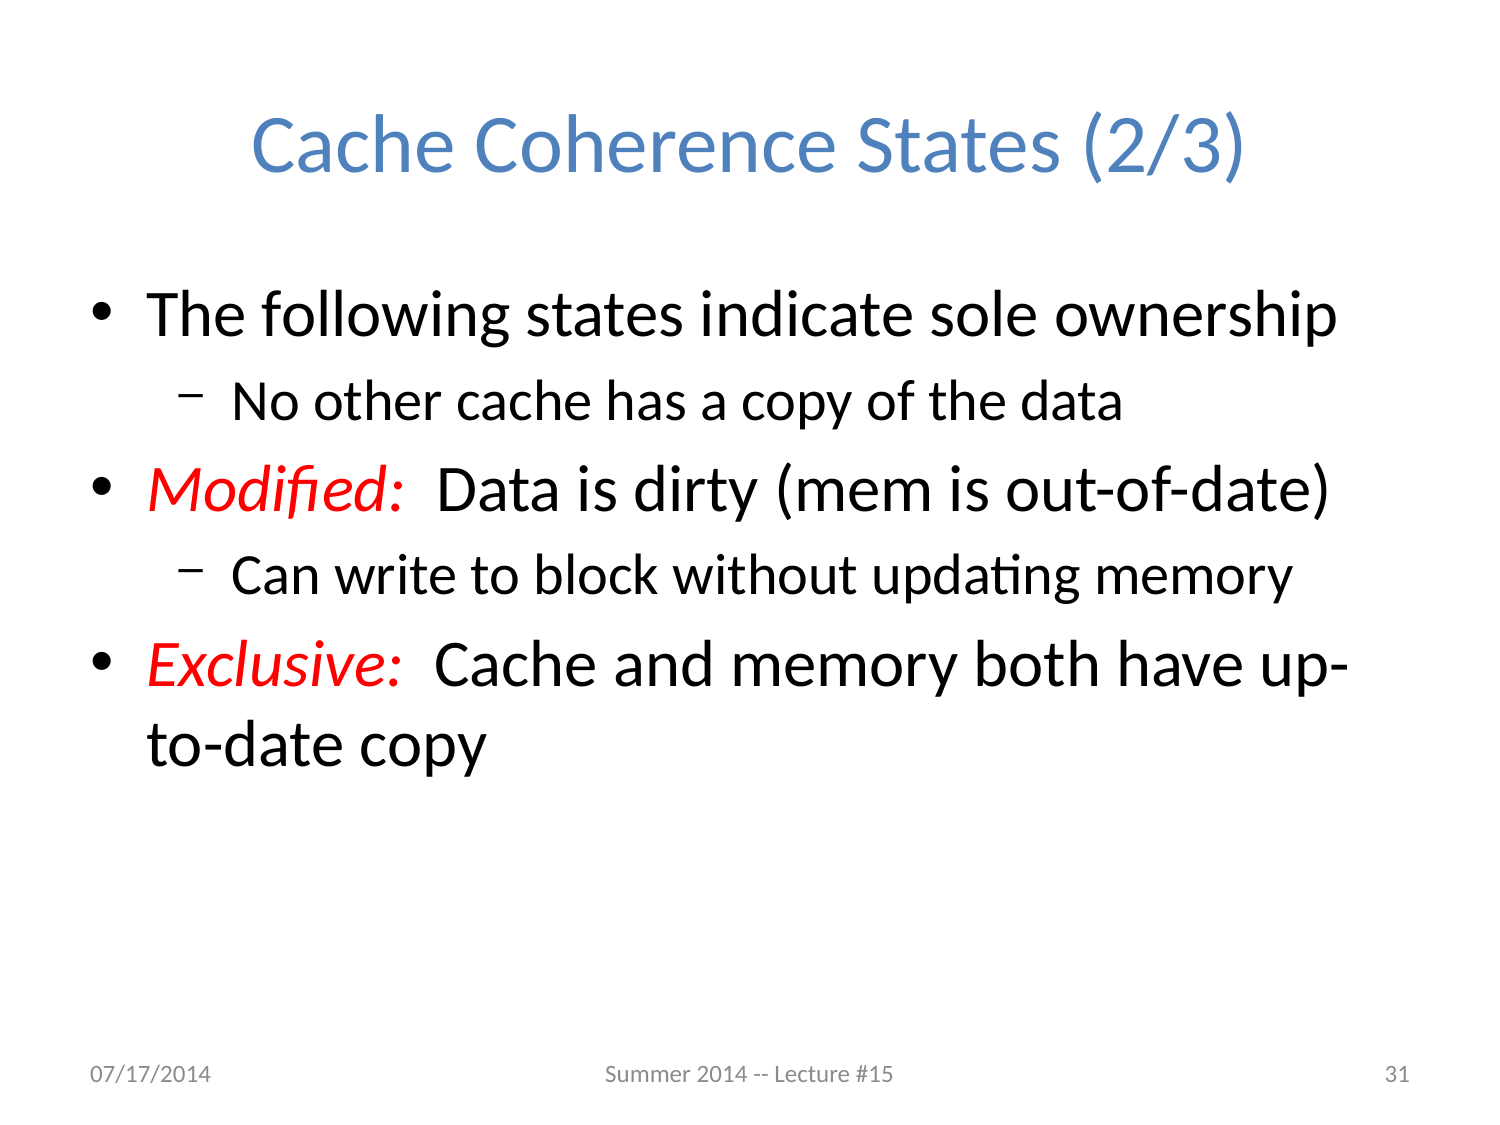

# Cache Coherence States (2/3)
The following states indicate sole ownership
No other cache has a copy of the data
Modified: Data is dirty (mem is out-of-date)
Can write to block without updating memory
Exclusive: Cache and memory both have up-to-date copy
07/17/2014
Summer 2014 -- Lecture #15